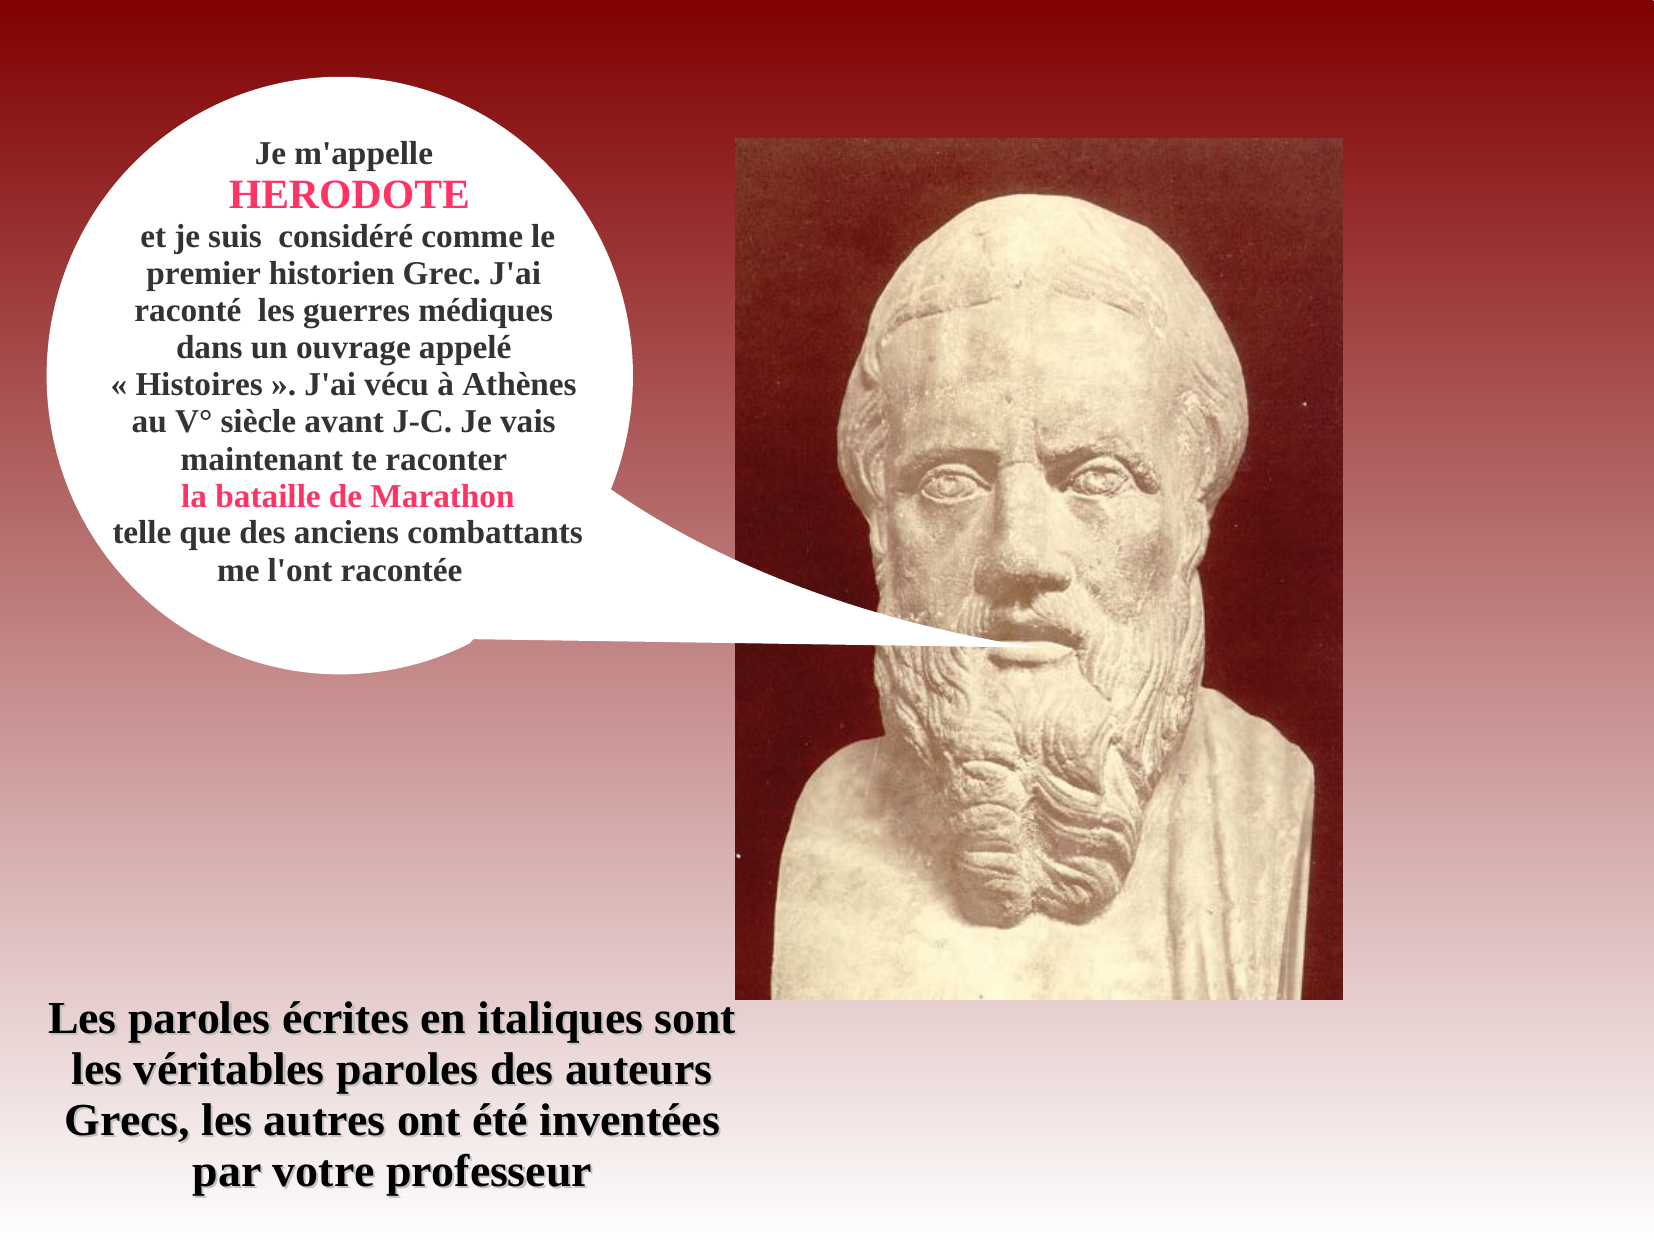

Je m'appelle
 HERODOTE
 et je suis considéré comme le premier historien Grec. J'ai raconté les guerres médiques dans un ouvrage appelé « Histoires ». J'ai vécu à Athènes au V° siècle avant J-C. Je vais maintenant te raconter
 la bataille de Marathon
 telle que des anciens combattants me l'ont racontée
Les paroles écrites en italiques sont les véritables paroles des auteurs Grecs, les autres ont été inventées par votre professeur